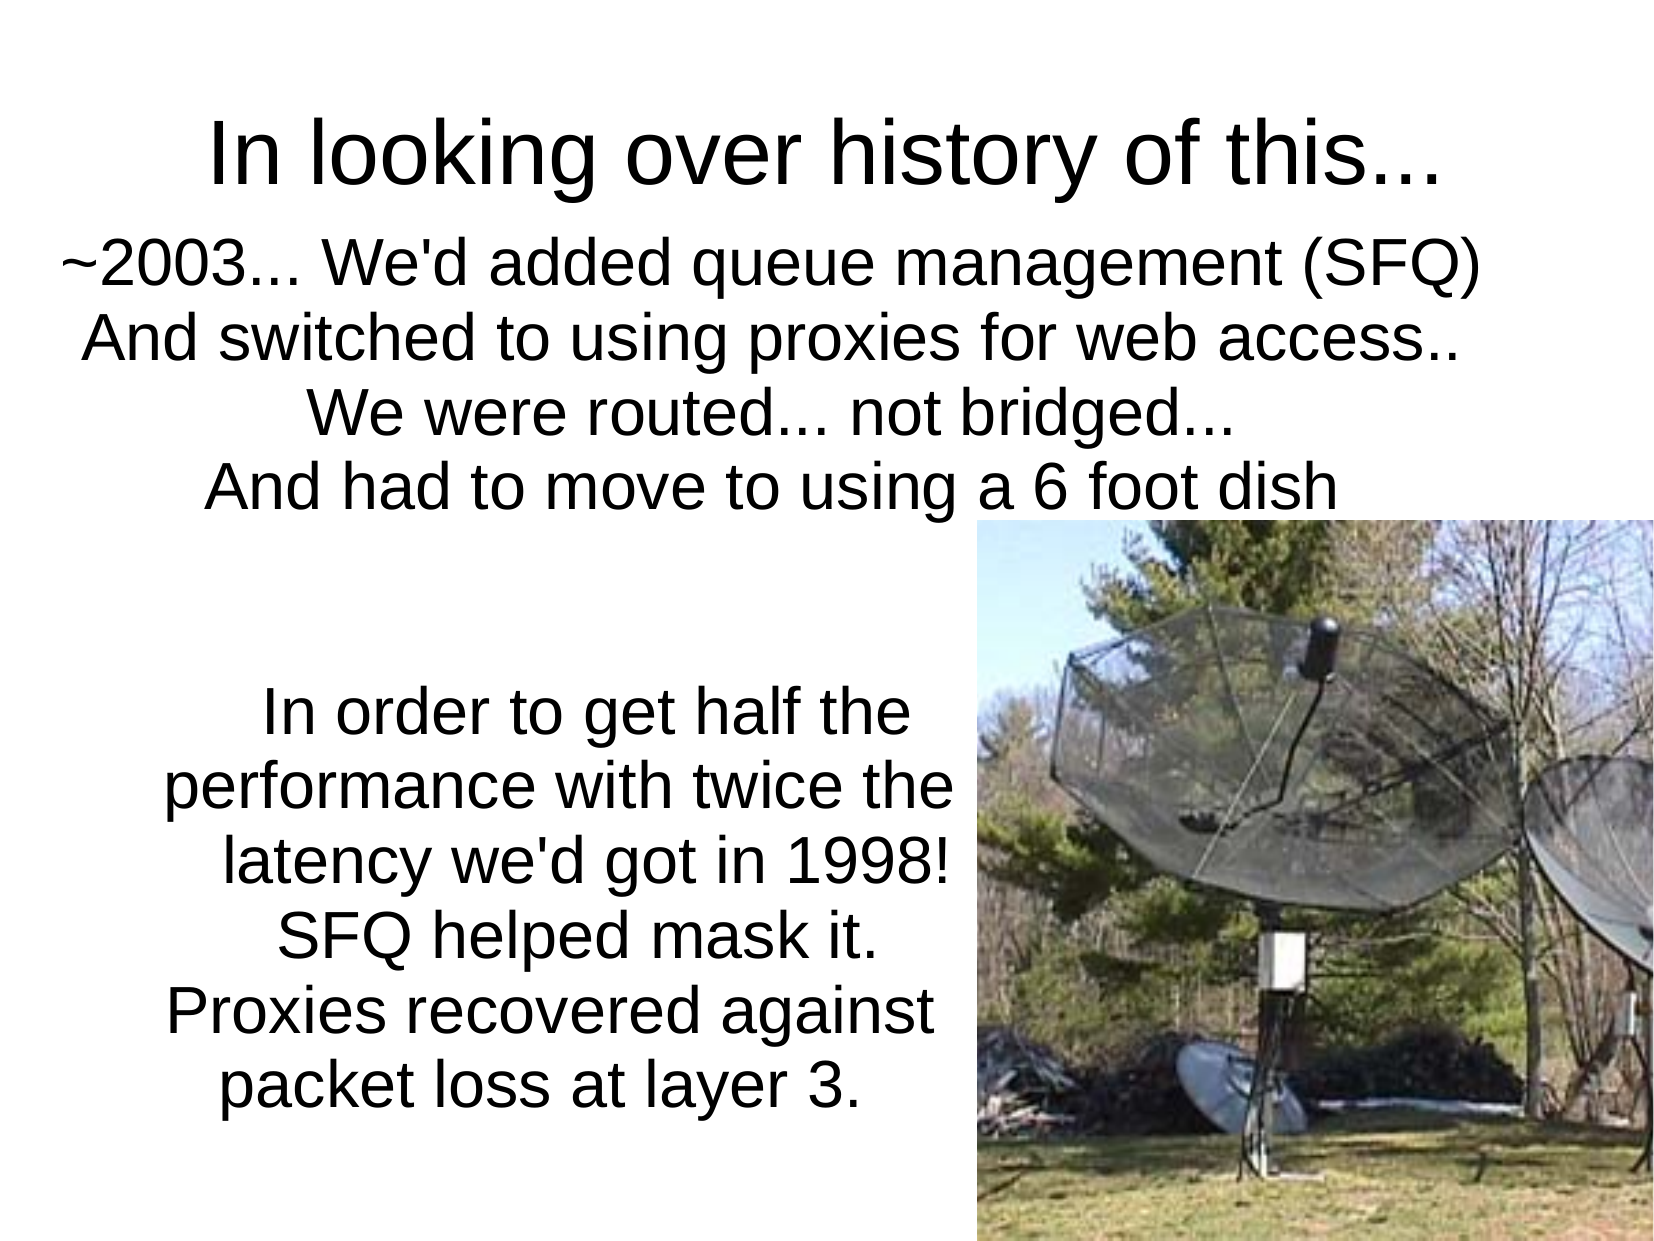

# In looking over history of this...
~2003... We'd added queue management (SFQ)
And switched to using proxies for web access..
We were routed... not bridged...
And had to move to using a 6 foot dish
In order to get half the
performance with twice the
 latency we'd got in 1998!
SFQ helped mask it.
Proxies recovered against
 packet loss at layer 3.